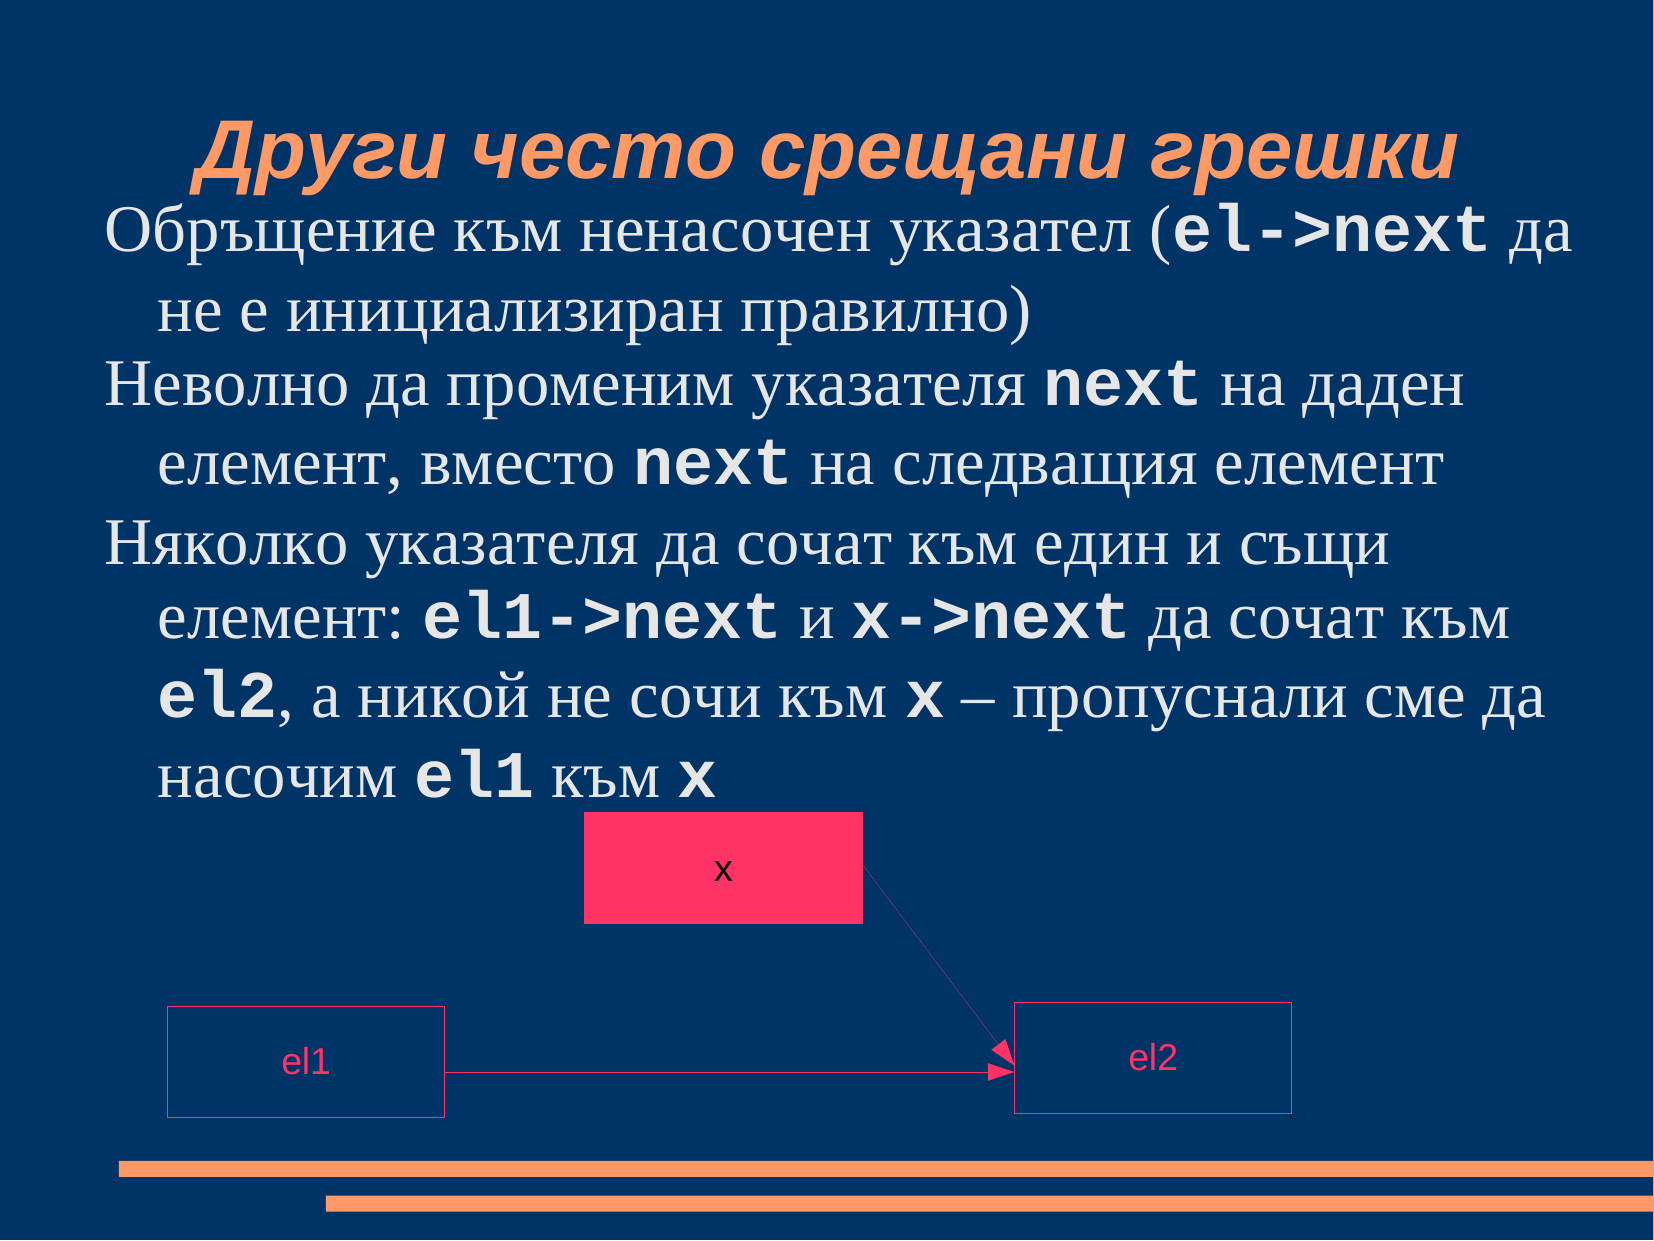

# Други често срещани грешки
Обръщение към ненасочен указател (el->next да не е инициализиран правилно)
Неволно да променим указателя next на даден елемент, вместо next на следващия елемент
Няколко указателя да сочат към един и същи елемент: el1->next и x->next да сочат към el2, а никой не сочи към x – пропуснали сме да насочим el1 към x
x
el2
el1